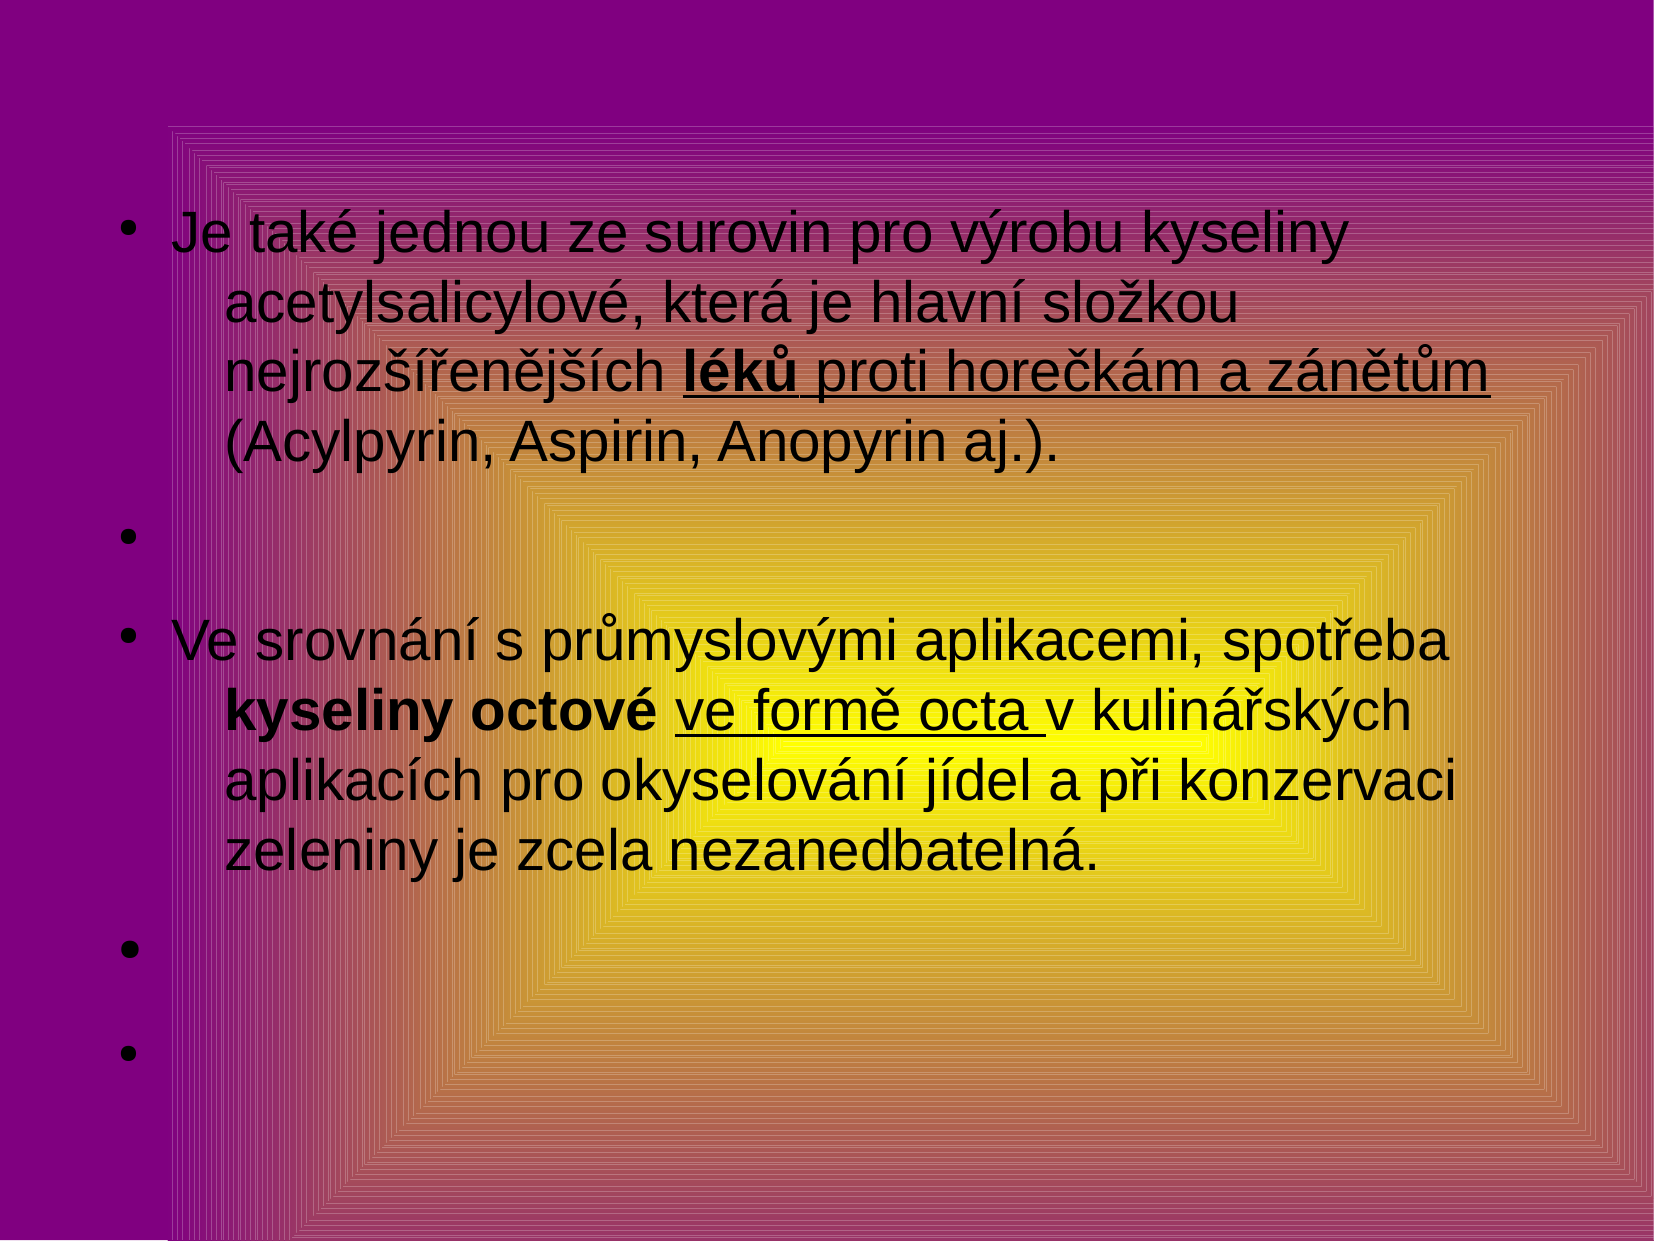

# Je také jednou ze surovin pro výrobu kyseliny acetylsalicylové, která je hlavní složkou nejrozšířenějších léků proti horečkám a zánětům (Acylpyrin, Aspirin, Anopyrin aj.).
Ve srovnání s průmyslovými aplikacemi, spotřeba kyseliny octové ve formě octa v kulinářských aplikacích pro okyselování jídel a při konzervaci zeleniny je zcela nezanedbatelná.